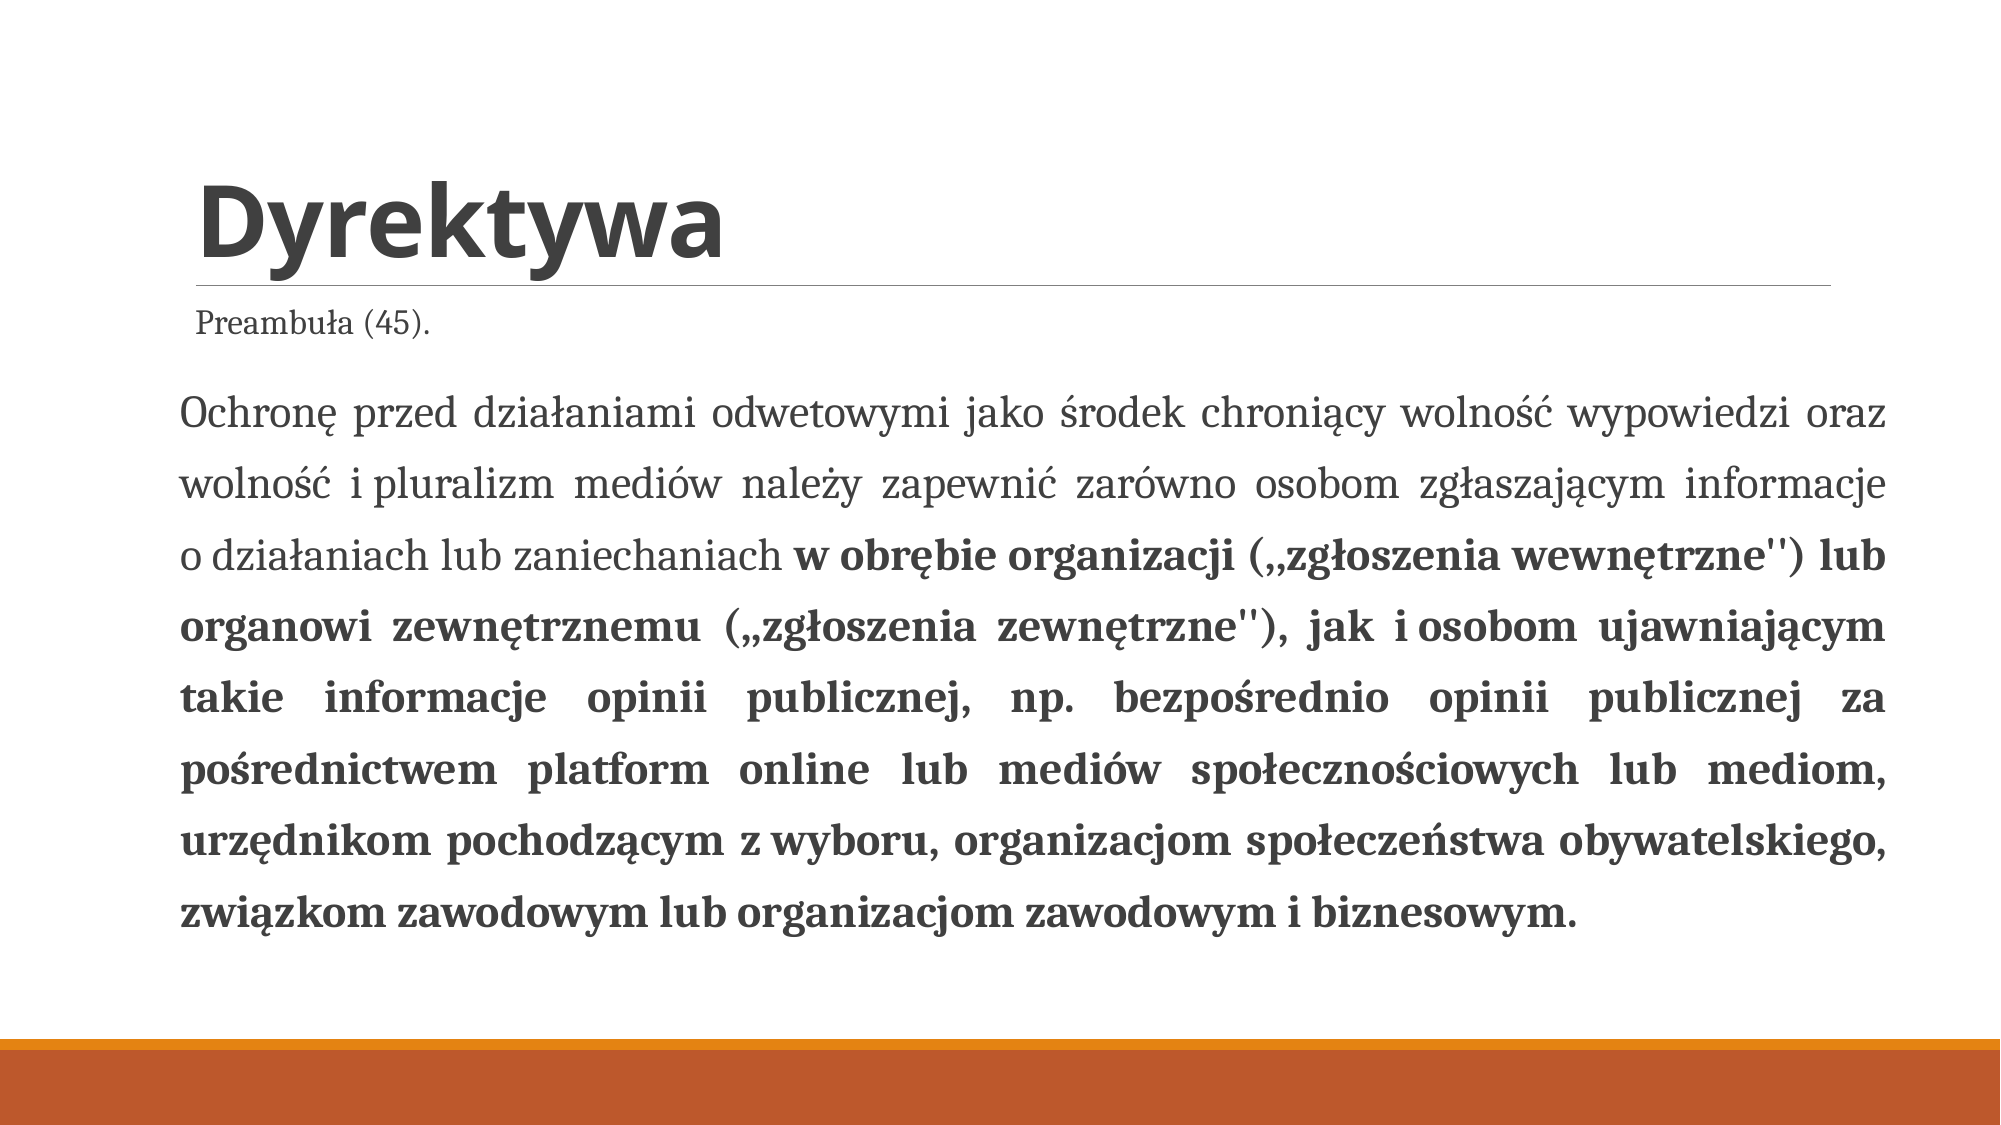

# Dyrektywa
Preambuła (45).
Ochronę przed działaniami odwetowymi jako środek chroniący wolność wypowiedzi oraz wolność i pluralizm mediów należy zapewnić zarówno osobom zgłaszającym informacje o działaniach lub zaniechaniach w obrębie organizacji (,,zgłoszenia wewnętrzne'') lub organowi zewnętrznemu (,,zgłoszenia zewnętrzne''), jak i osobom ujawniającym takie informacje opinii publicznej, np. bezpośrednio opinii publicznej za pośrednictwem platform online lub mediów społecznościowych lub mediom, urzędnikom pochodzącym z wyboru, organizacjom społeczeństwa obywatelskiego, związkom zawodowym lub organizacjom zawodowym i biznesowym.